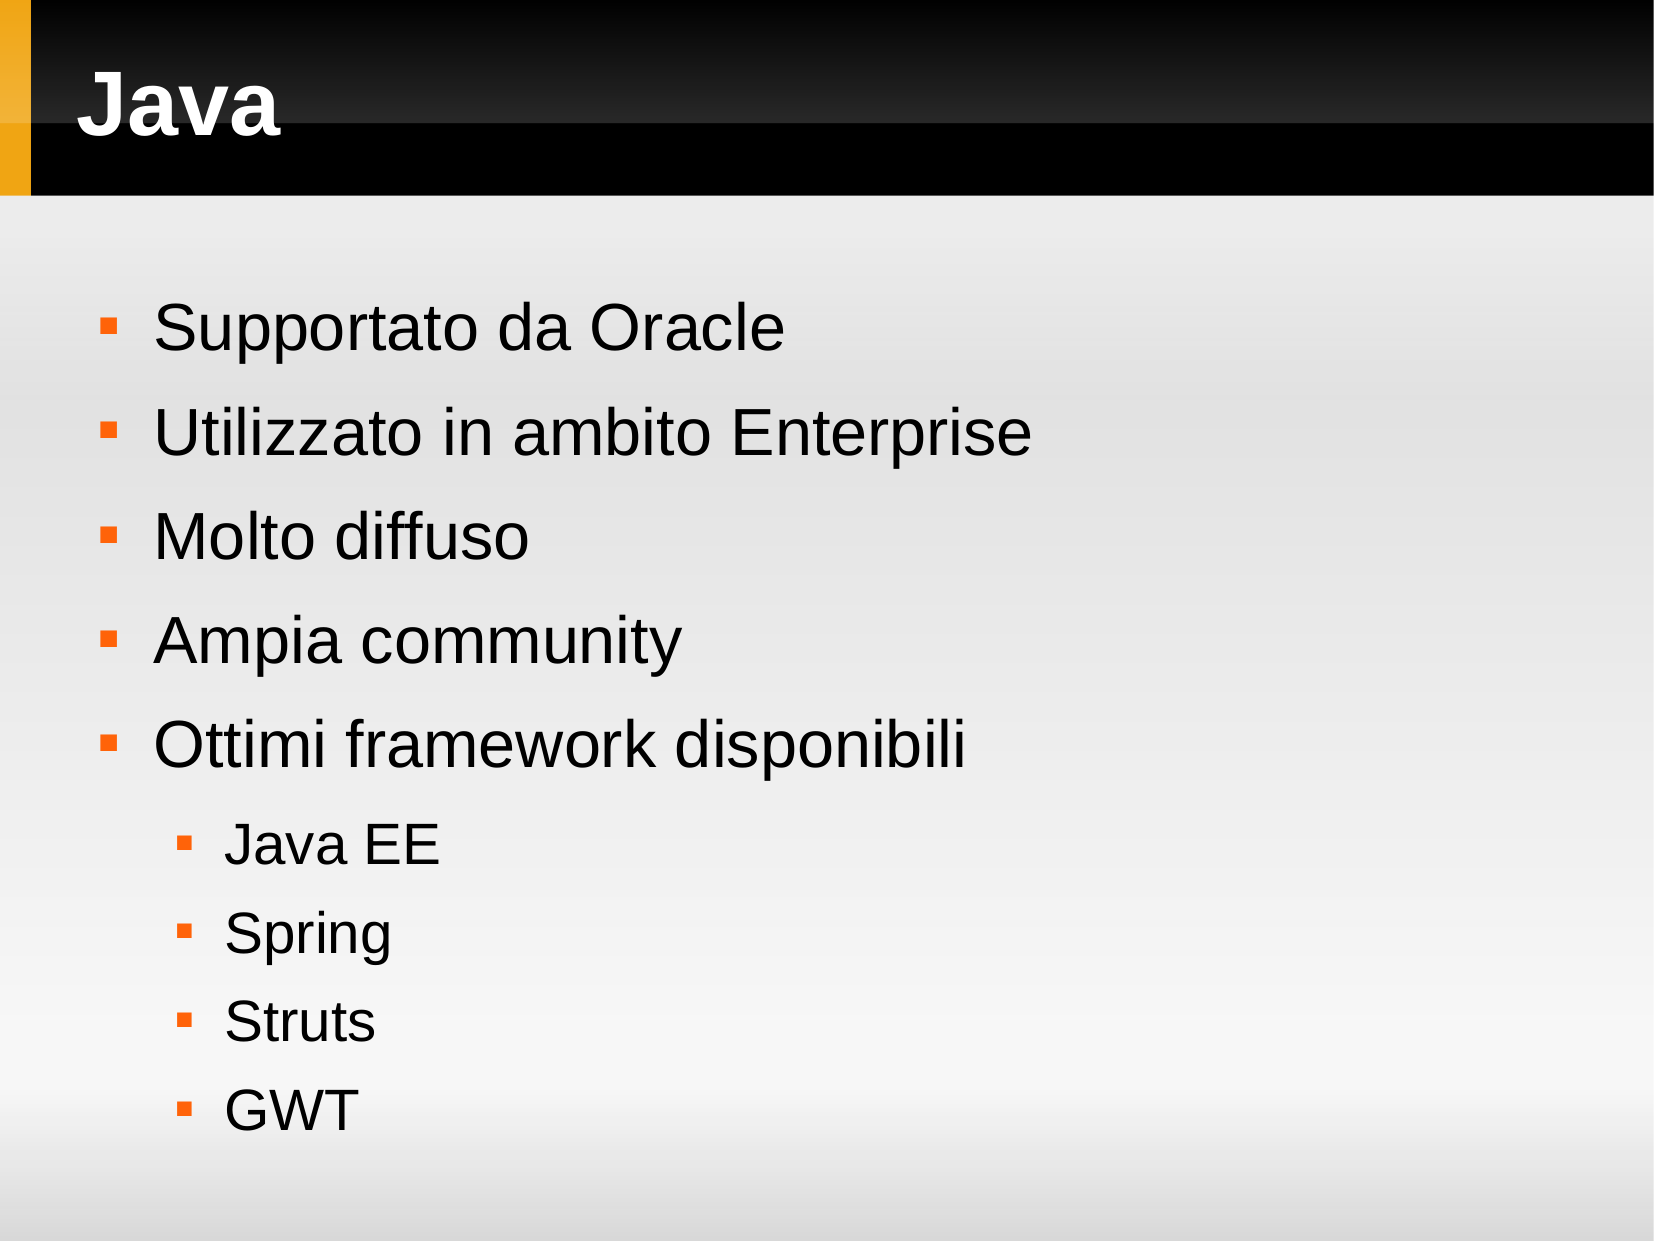

# Java
Supportato da Oracle
Utilizzato in ambito Enterprise
Molto diffuso
Ampia community
Ottimi framework disponibili
Java EE
Spring
Struts
GWT